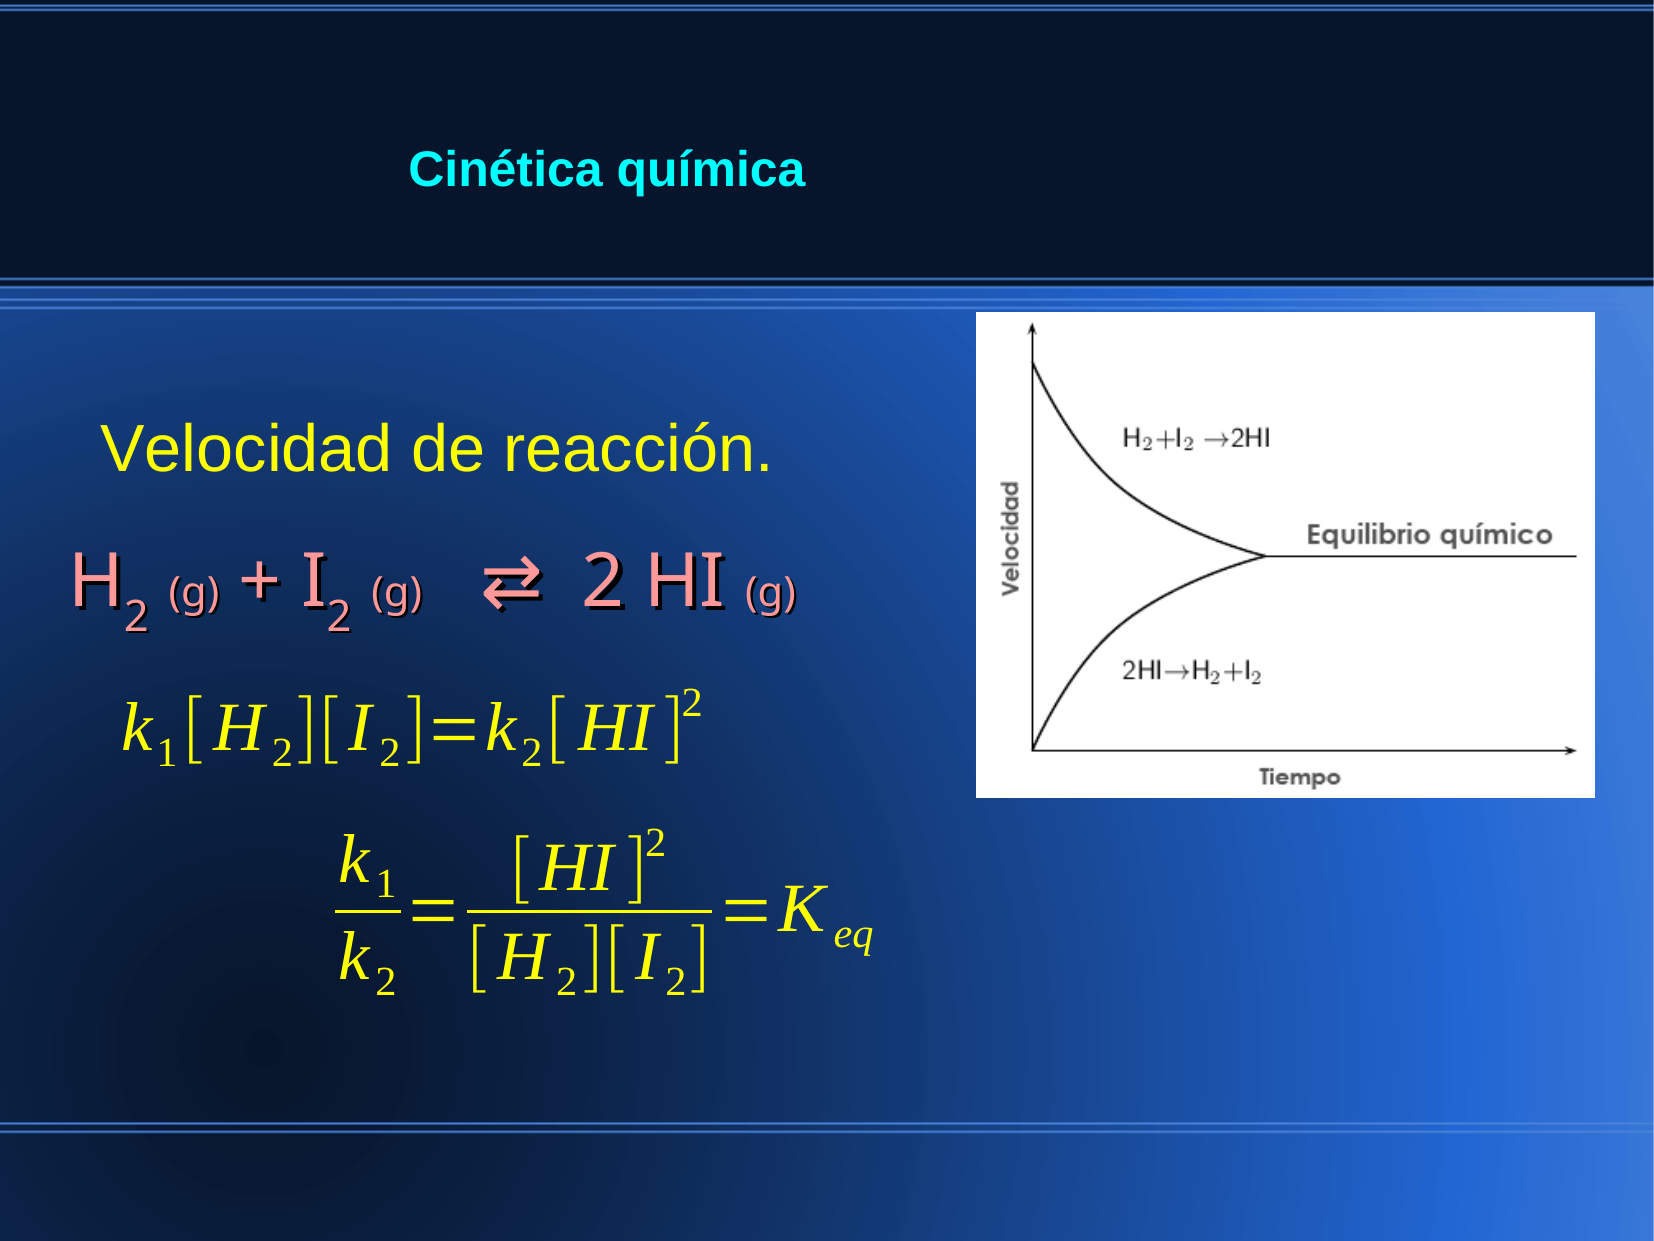

# Cinética química
Velocidad de reacción.
 H2 (g) + I2 (g) ⇄ 2 HI (g)